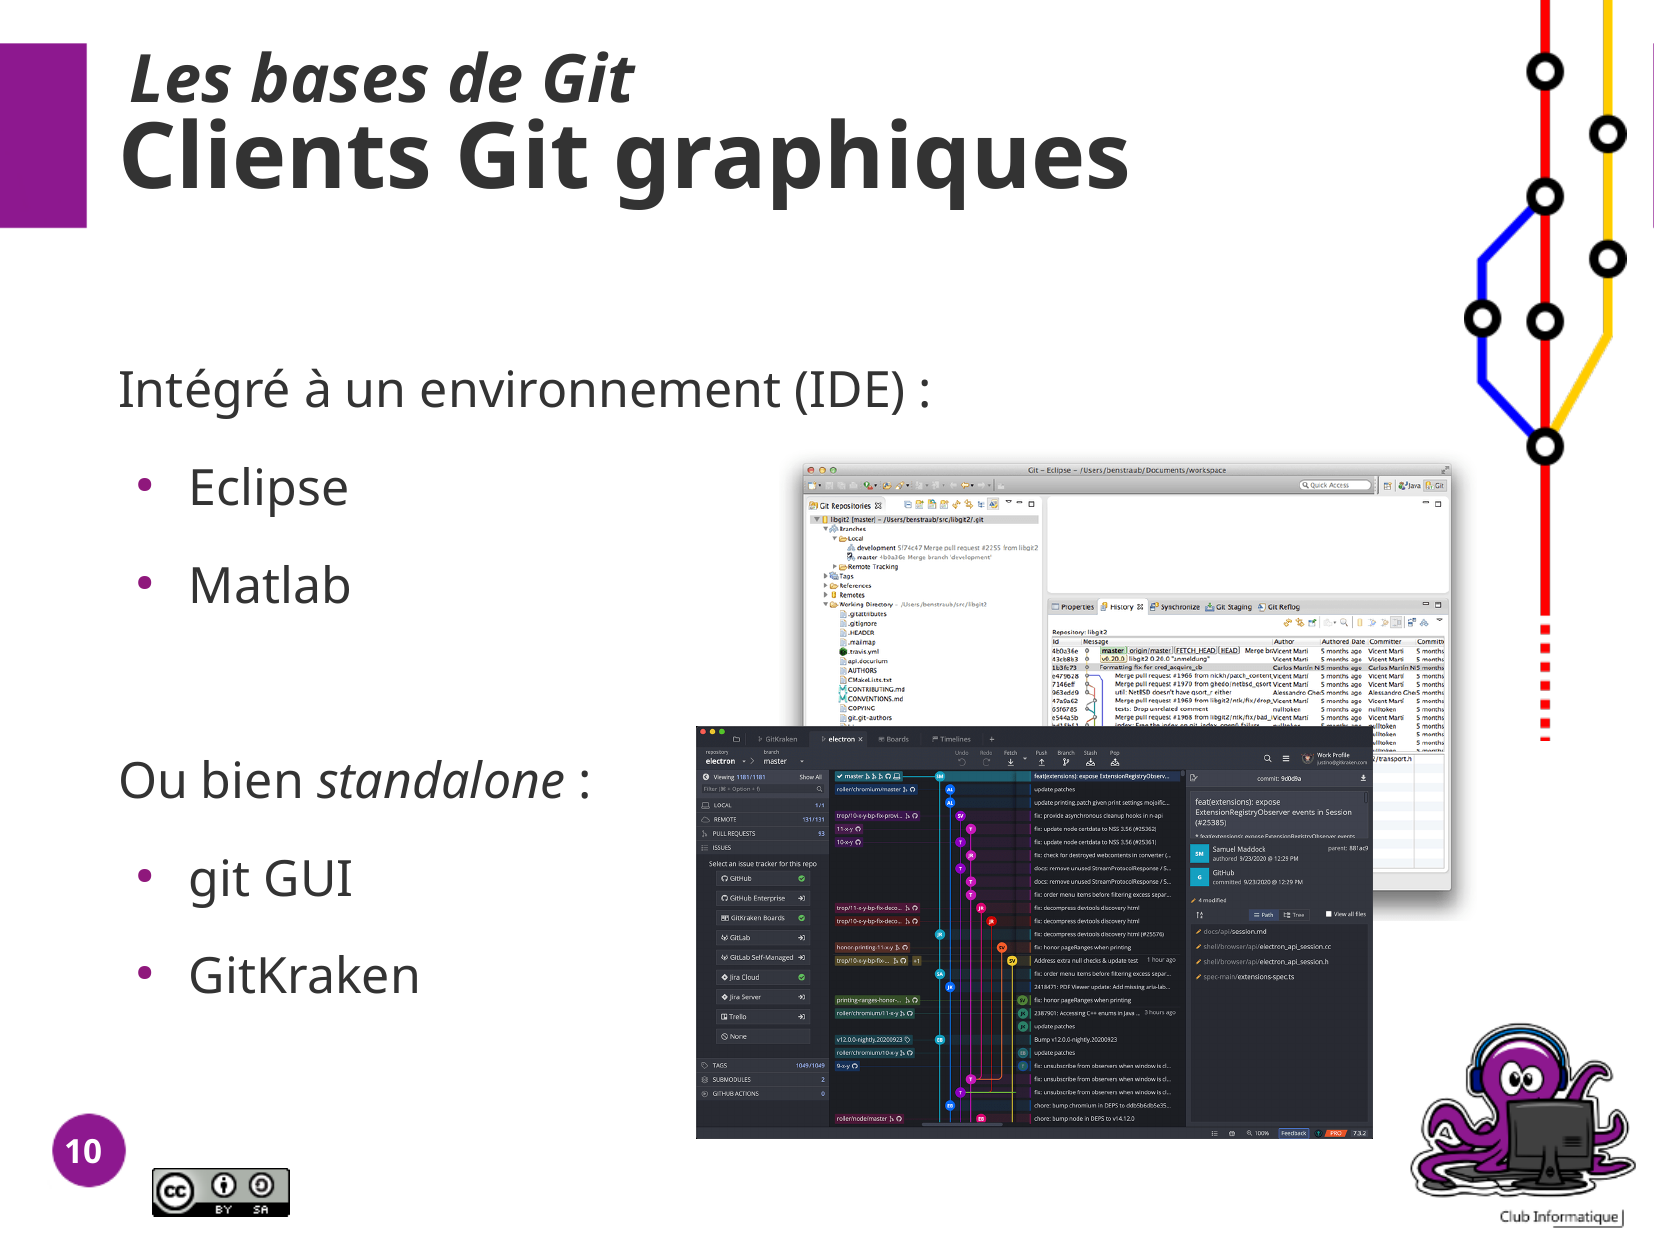

Les bases de Git
# Clients Git graphiques
Intégré à un environnement (IDE) :
Eclipse
Matlab
Ou bien standalone :
git GUI
GitKraken
10